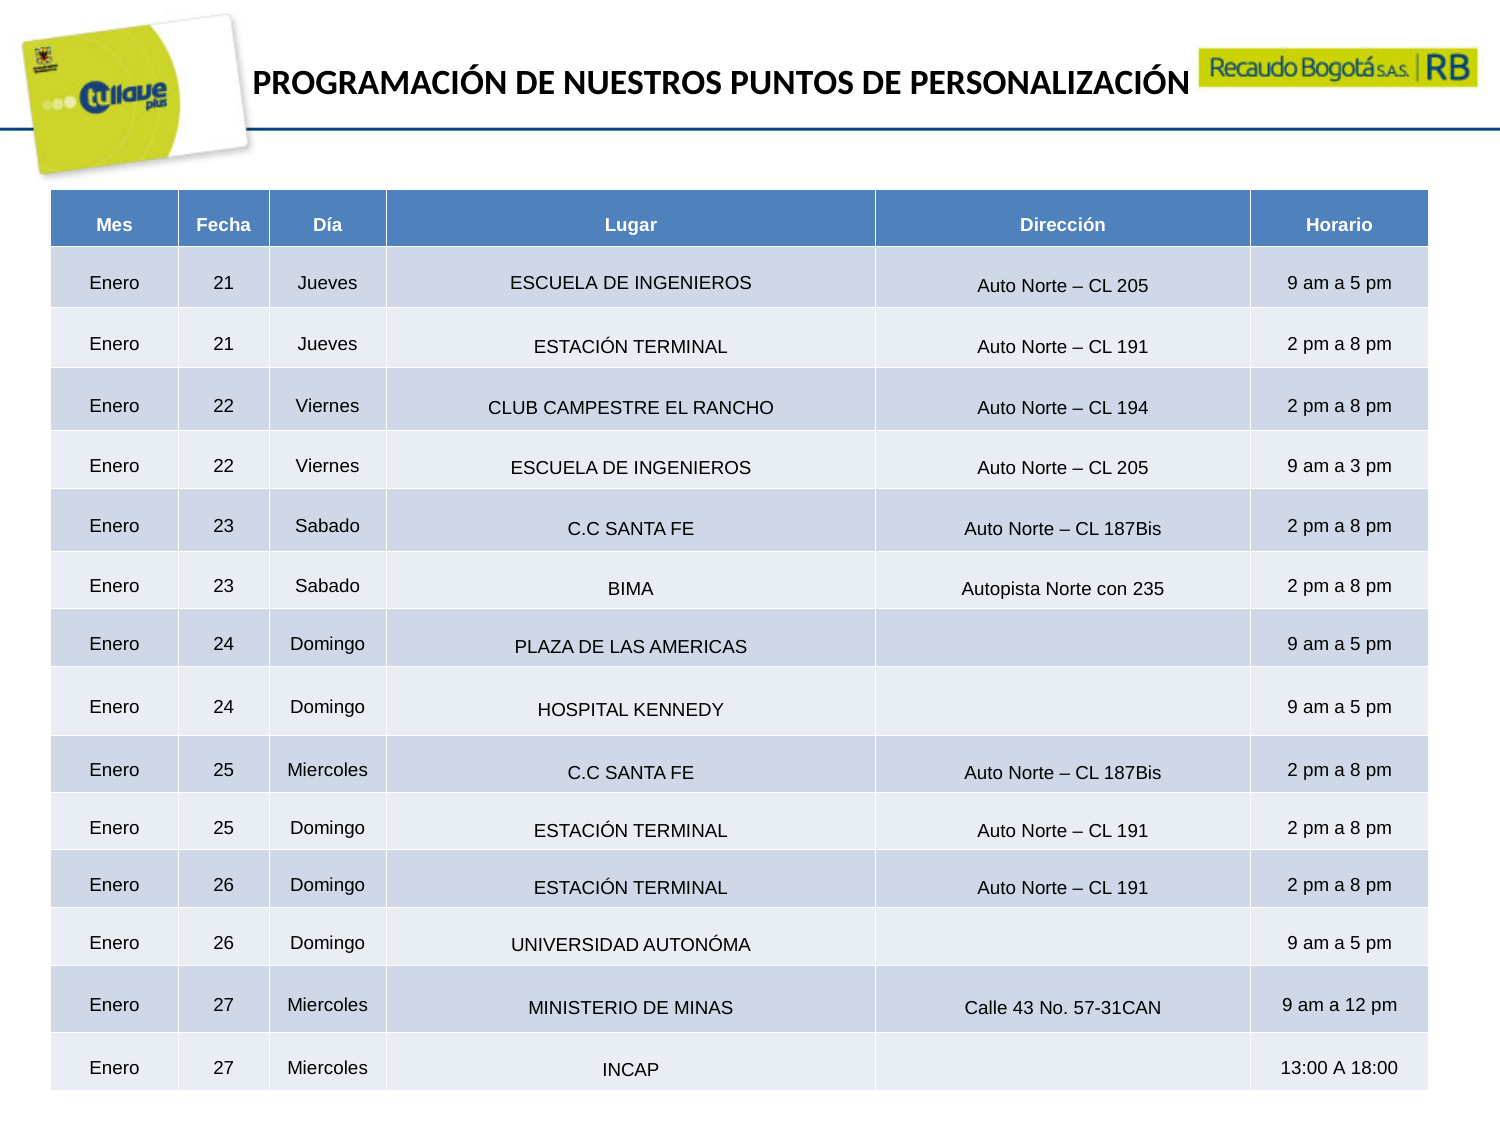

PROGRAMACIÓN DE NUESTROS PUNTOS DE PERSONALIZACIÓN
| Mes | Fecha | Día | Lugar | Dirección | Horario |
| --- | --- | --- | --- | --- | --- |
| Enero | 21 | Jueves | ESCUELA DE INGENIEROS | Auto Norte – CL 205 | 9 am a 5 pm |
| Enero | 21 | Jueves | ESTACIÓN TERMINAL | Auto Norte – CL 191 | 2 pm a 8 pm |
| Enero | 22 | Viernes | CLUB CAMPESTRE EL RANCHO | Auto Norte – CL 194 | 2 pm a 8 pm |
| Enero | 22 | Viernes | ESCUELA DE INGENIEROS | Auto Norte – CL 205 | 9 am a 3 pm |
| Enero | 23 | Sabado | C.C SANTA FE | Auto Norte – CL 187Bis | 2 pm a 8 pm |
| Enero | 23 | Sabado | BIMA | Autopista Norte con 235 | 2 pm a 8 pm |
| Enero | 24 | Domingo | PLAZA DE LAS AMERICAS | | 9 am a 5 pm |
| Enero | 24 | Domingo | HOSPITAL KENNEDY | | 9 am a 5 pm |
| Enero | 25 | Miercoles | C.C SANTA FE | Auto Norte – CL 187Bis | 2 pm a 8 pm |
| Enero | 25 | Domingo | ESTACIÓN TERMINAL | Auto Norte – CL 191 | 2 pm a 8 pm |
| Enero | 26 | Domingo | ESTACIÓN TERMINAL | Auto Norte – CL 191 | 2 pm a 8 pm |
| Enero | 26 | Domingo | UNIVERSIDAD AUTONÓMA | | 9 am a 5 pm |
| Enero | 27 | Miercoles | MINISTERIO DE MINAS | Calle 43 No. 57-31CAN | 9 am a 12 pm |
| Enero | 27 | Miercoles | INCAP | | 13:00 A 18:00 |
*La información consignada aquí es susceptible de cambios y ajustes según diferentes criterios de disponibilidad .